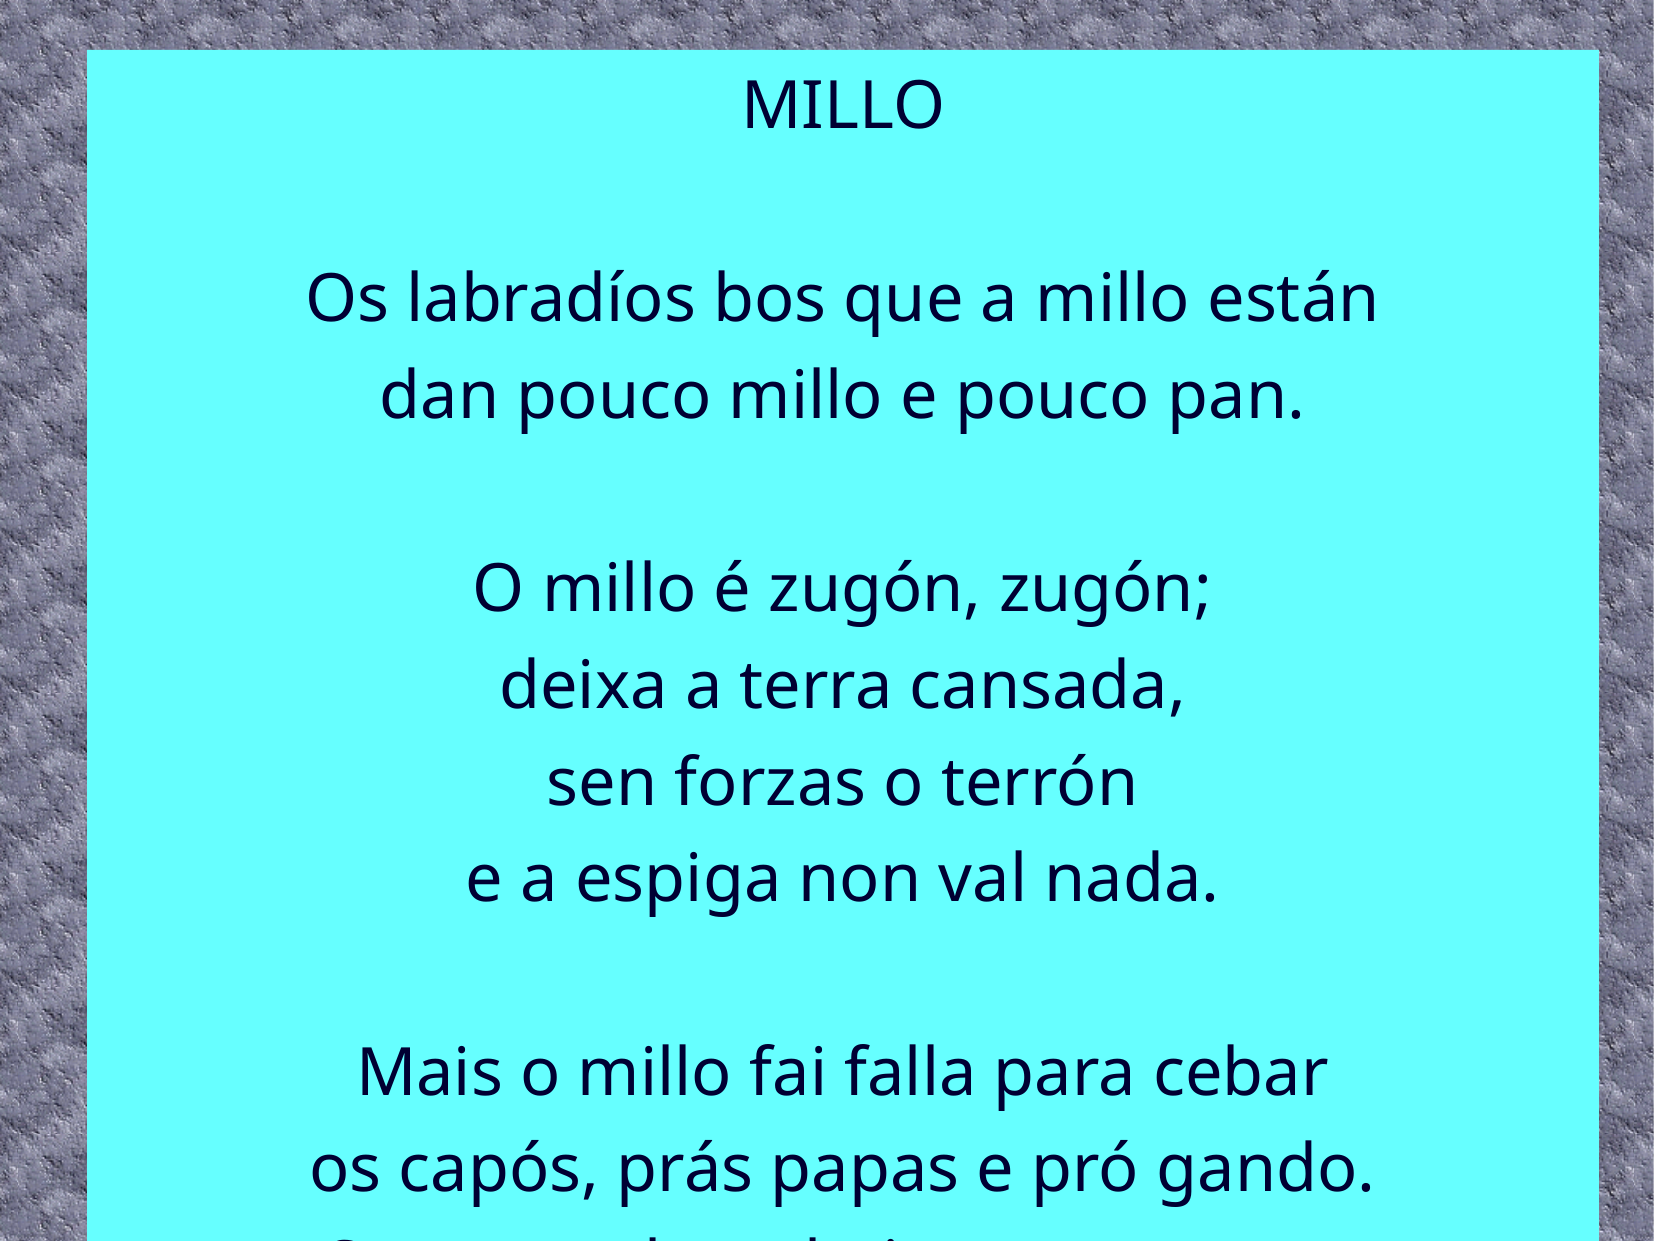

MILLO
Os labradíos bos que a millo están
dan pouco millo e pouco pan.
O millo é zugón, zugón;
deixa a terra cansada,
sen forzas o terrón
e a espiga non val nada.
Mais o millo fai falla para cebar
os capós, prás papas e pró gando.
Se non se bota haino que mercar
e vaise entón servido por ganado.